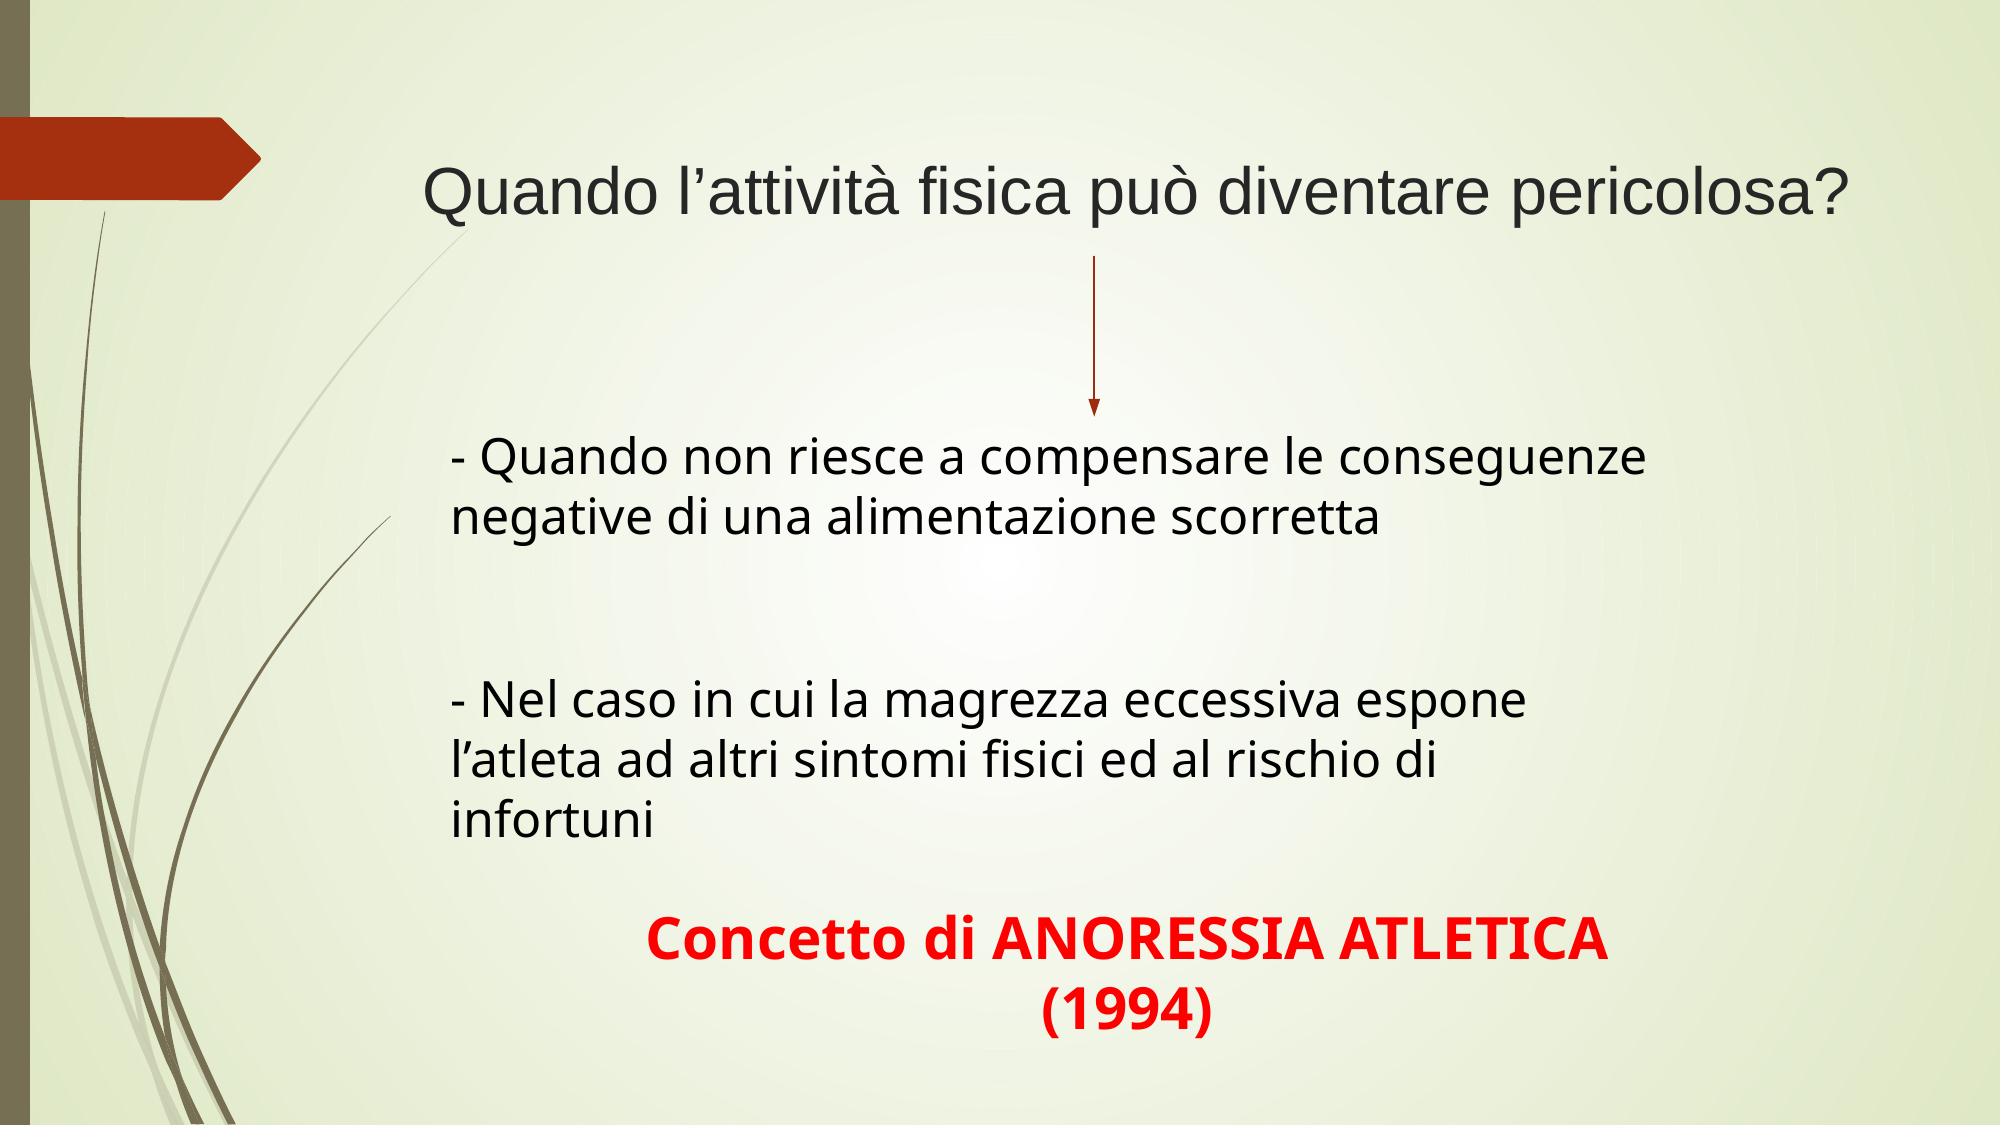

# Quando l’attività fisica può diventare pericolosa?
- Quando non riesce a compensare le conseguenze negative di una alimentazione scorretta
- Nel caso in cui la magrezza eccessiva espone l’atleta ad altri sintomi fisici ed al rischio di infortuni
Concetto di ANORESSIA ATLETICA (1994)